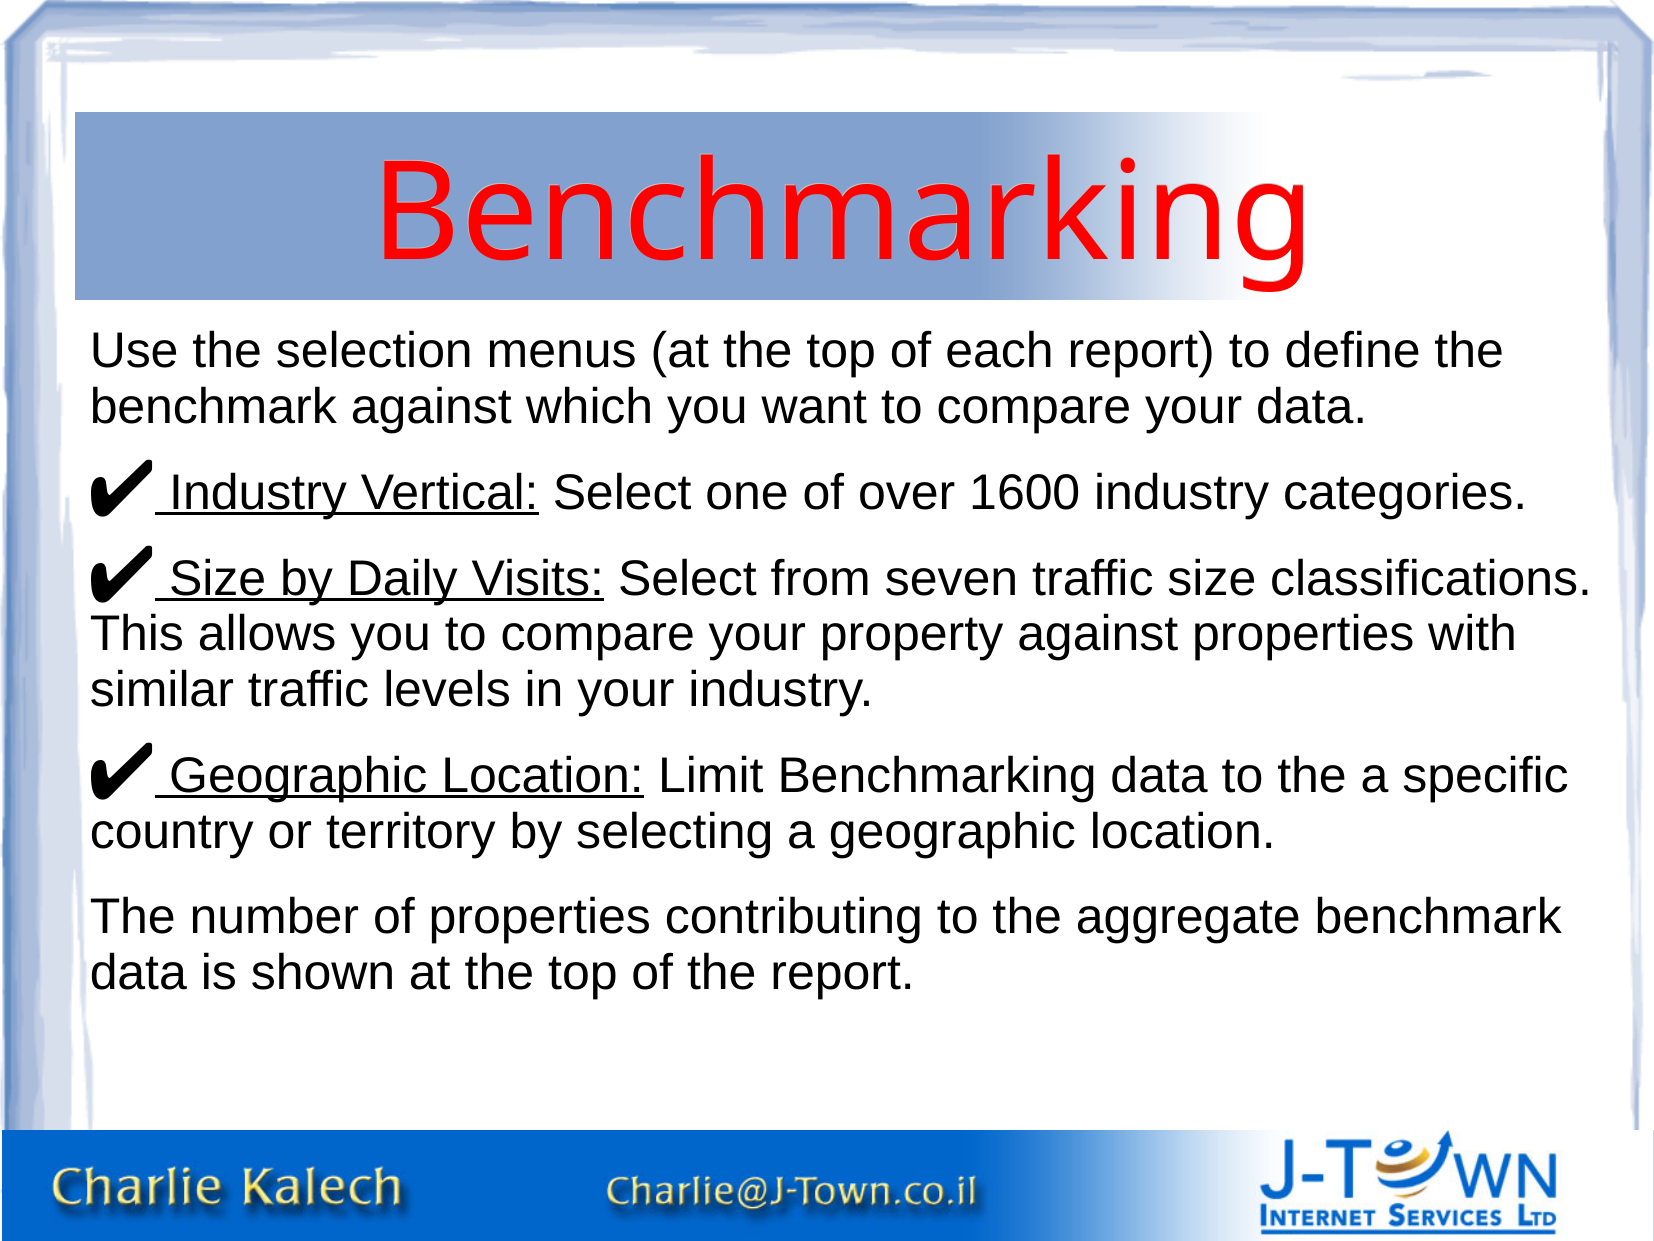

Benchmarking
Use the selection menus (at the top of each report) to define the benchmark against which you want to compare your data.
 Industry Vertical: Select one of over 1600 industry categories.
 Size by Daily Visits: Select from seven traffic size classifications. This allows you to compare your property against properties with similar traffic levels in your industry.
 Geographic Location: Limit Benchmarking data to the a specific country or territory by selecting a geographic location.
The number of properties contributing to the aggregate benchmark data is shown at the top of the report.